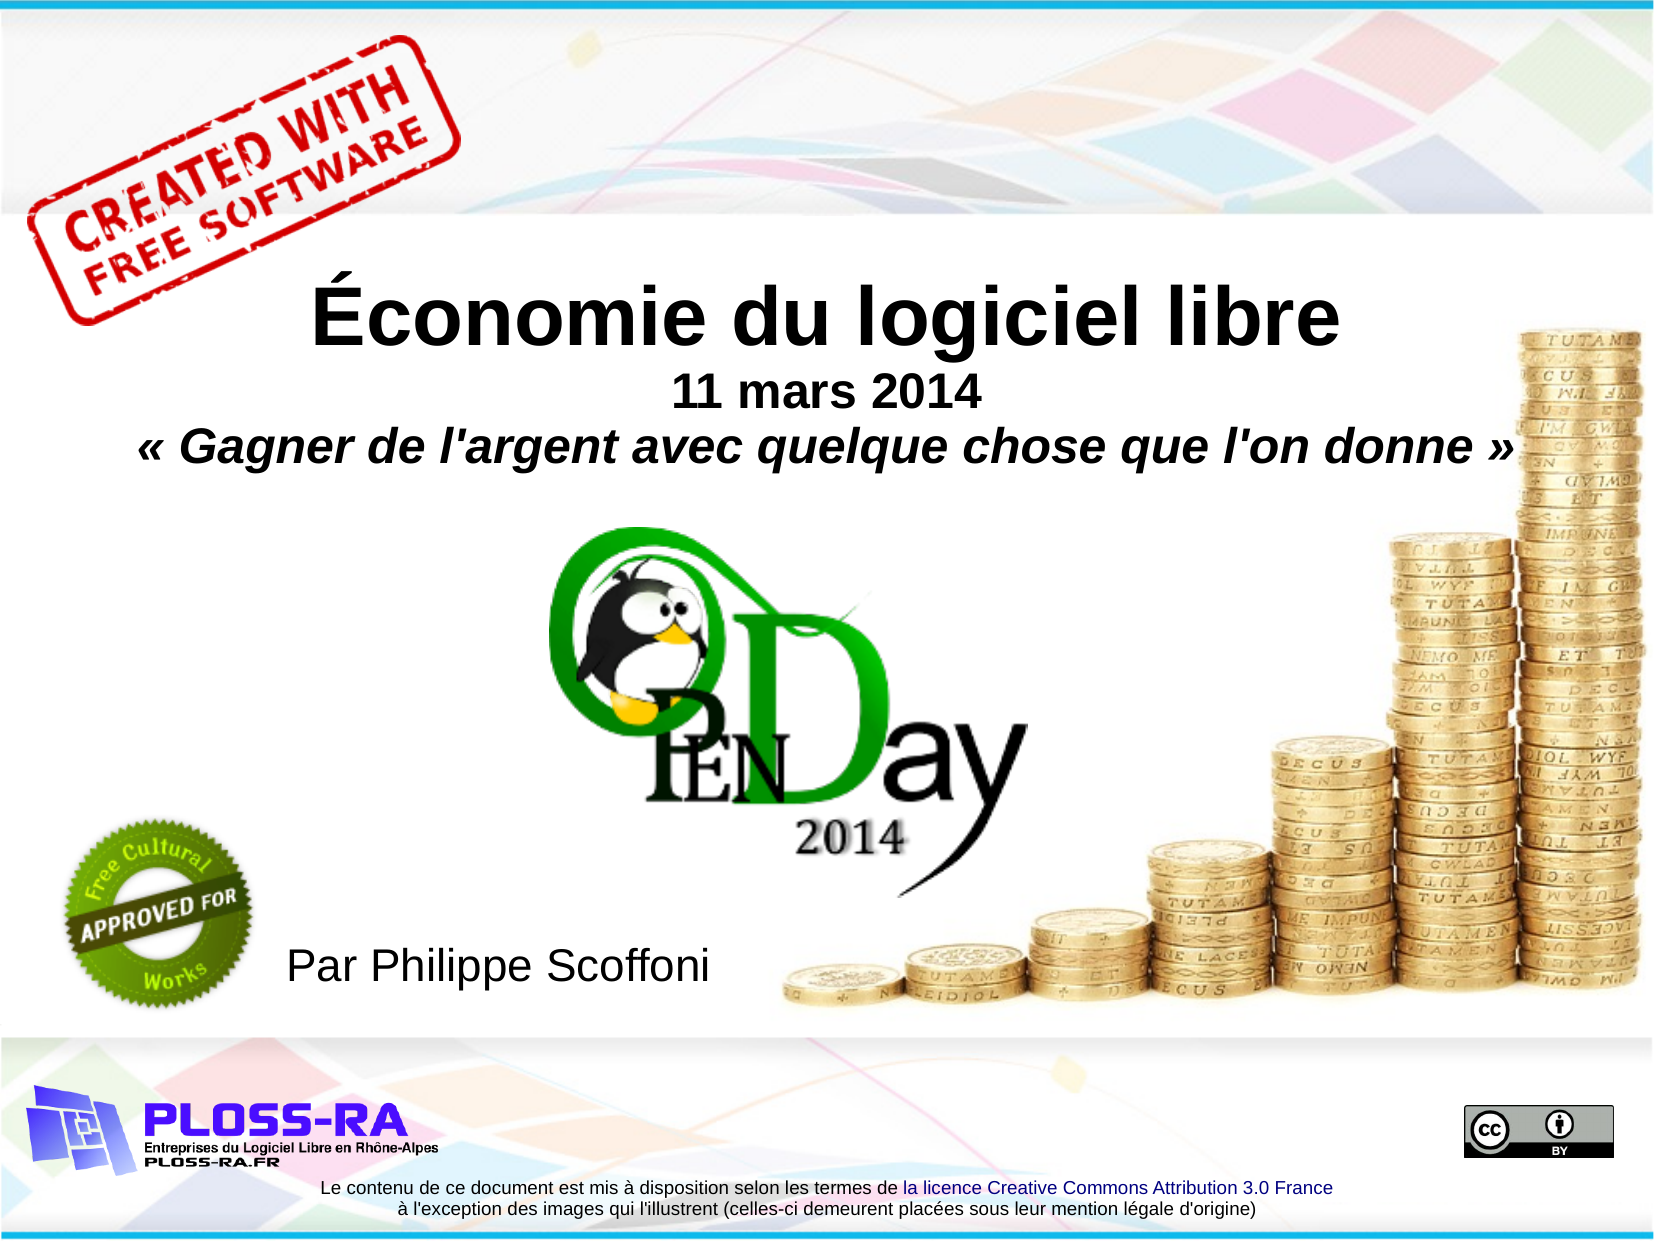

# Économie du logiciel libre
11 mars 2014
« Gagner de l'argent avec quelque chose que l'on donne »
Par Philippe Scoffoni